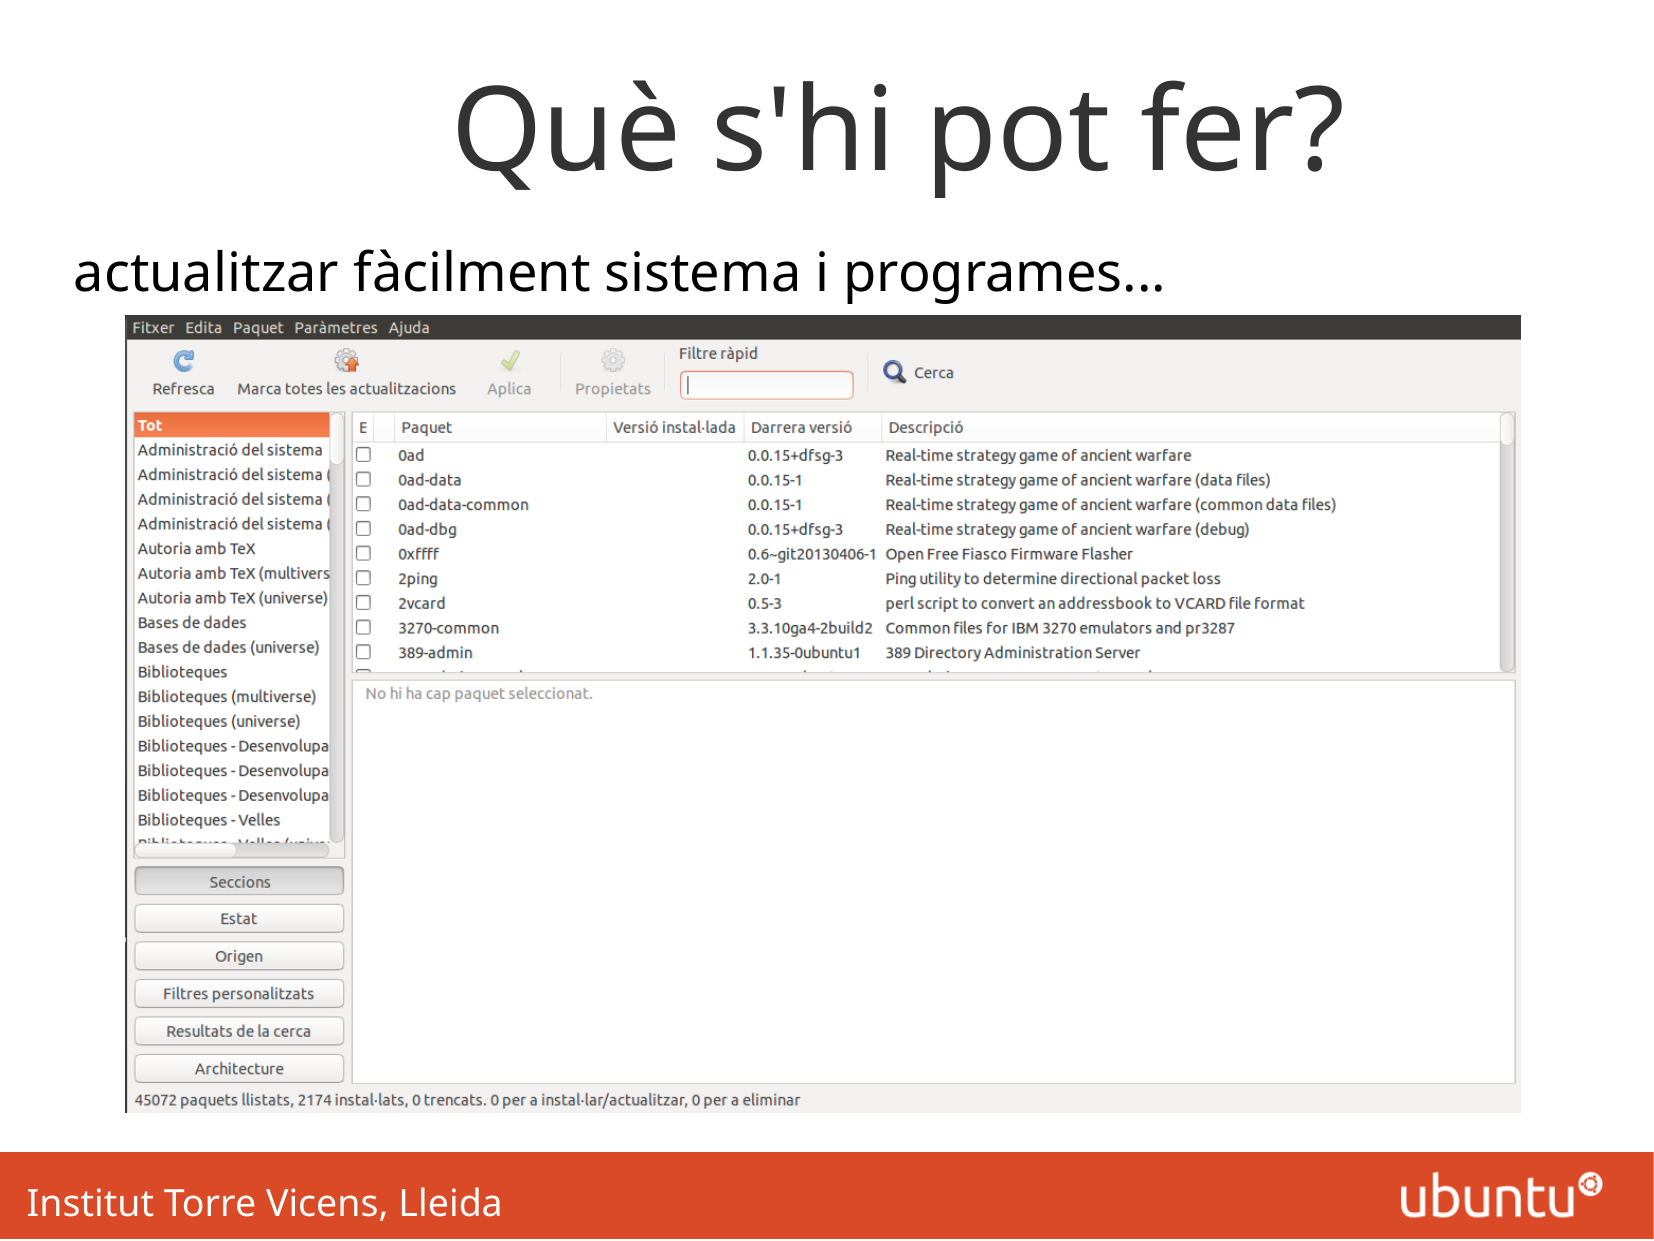

# Què s'hi pot fer?
actualitzar fàcilment sistema i programes...
Institut Torre Vicens, Lleida 17/05/2014